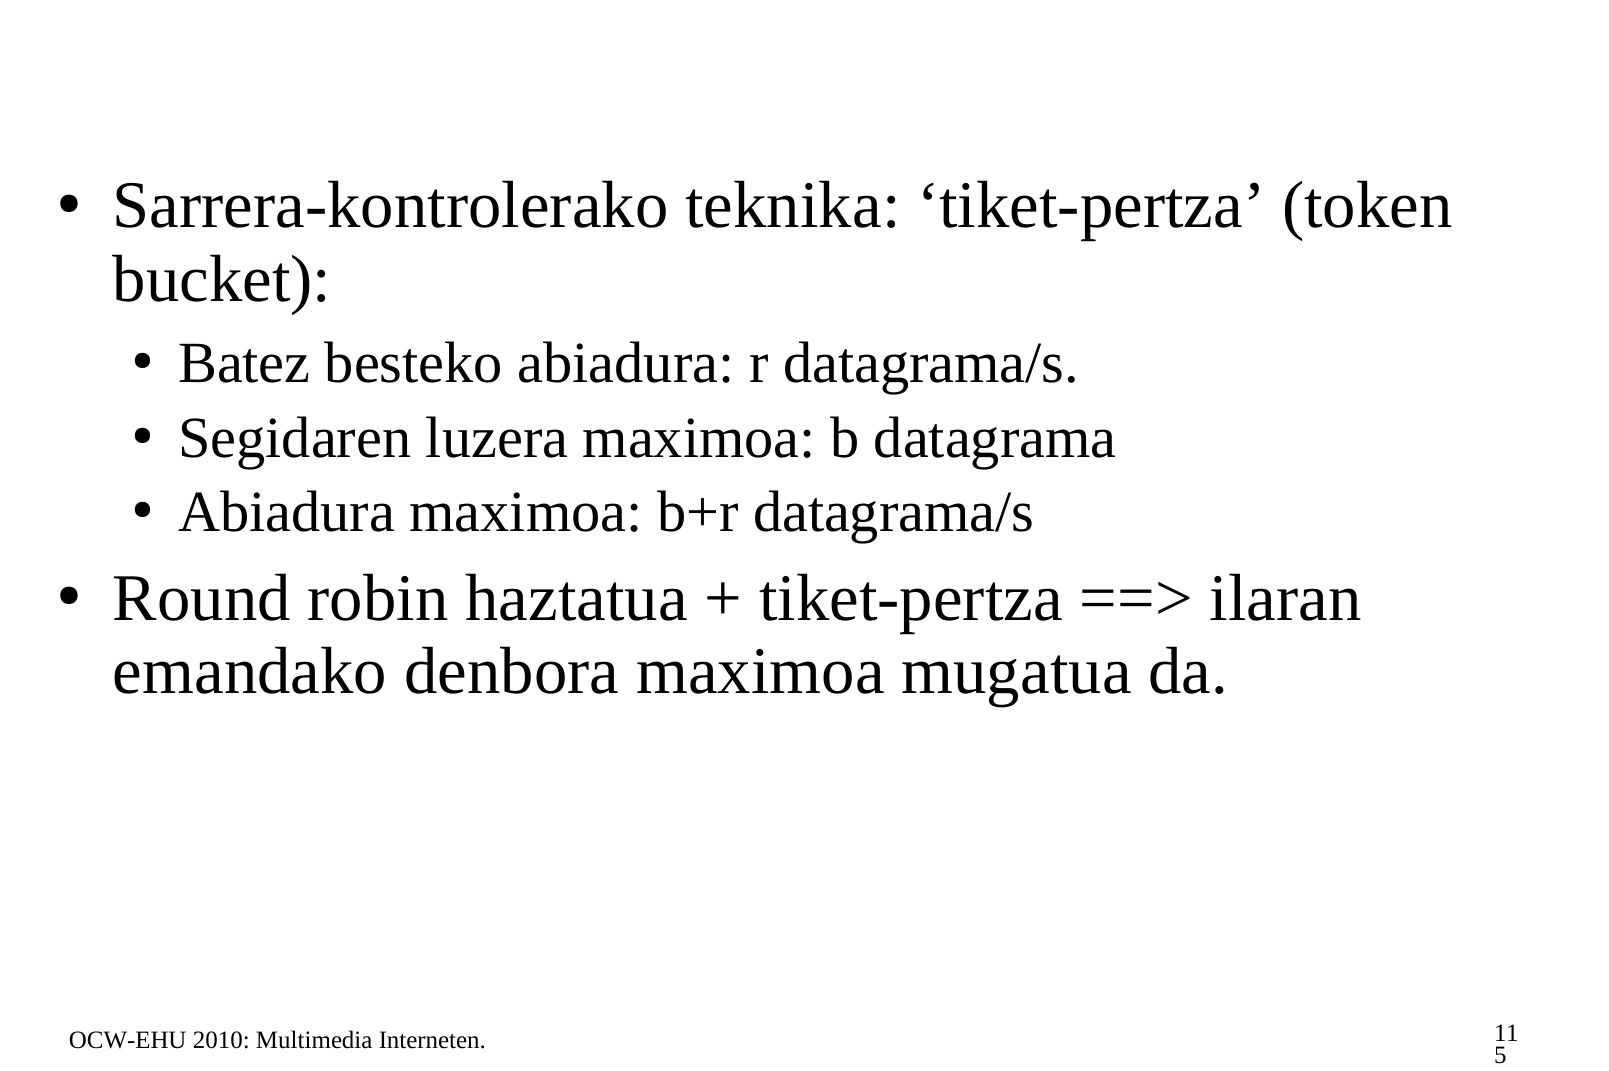

# Sarrera-kontrolerako teknika: ‘tiket-pertza’ (token bucket):
Batez besteko abiadura: r datagrama/s.
Segidaren luzera maximoa: b datagrama
Abiadura maximoa: b+r datagrama/s
Round robin haztatua + tiket-pertza ==> ilaran emandako denbora maximoa mugatua da.
115